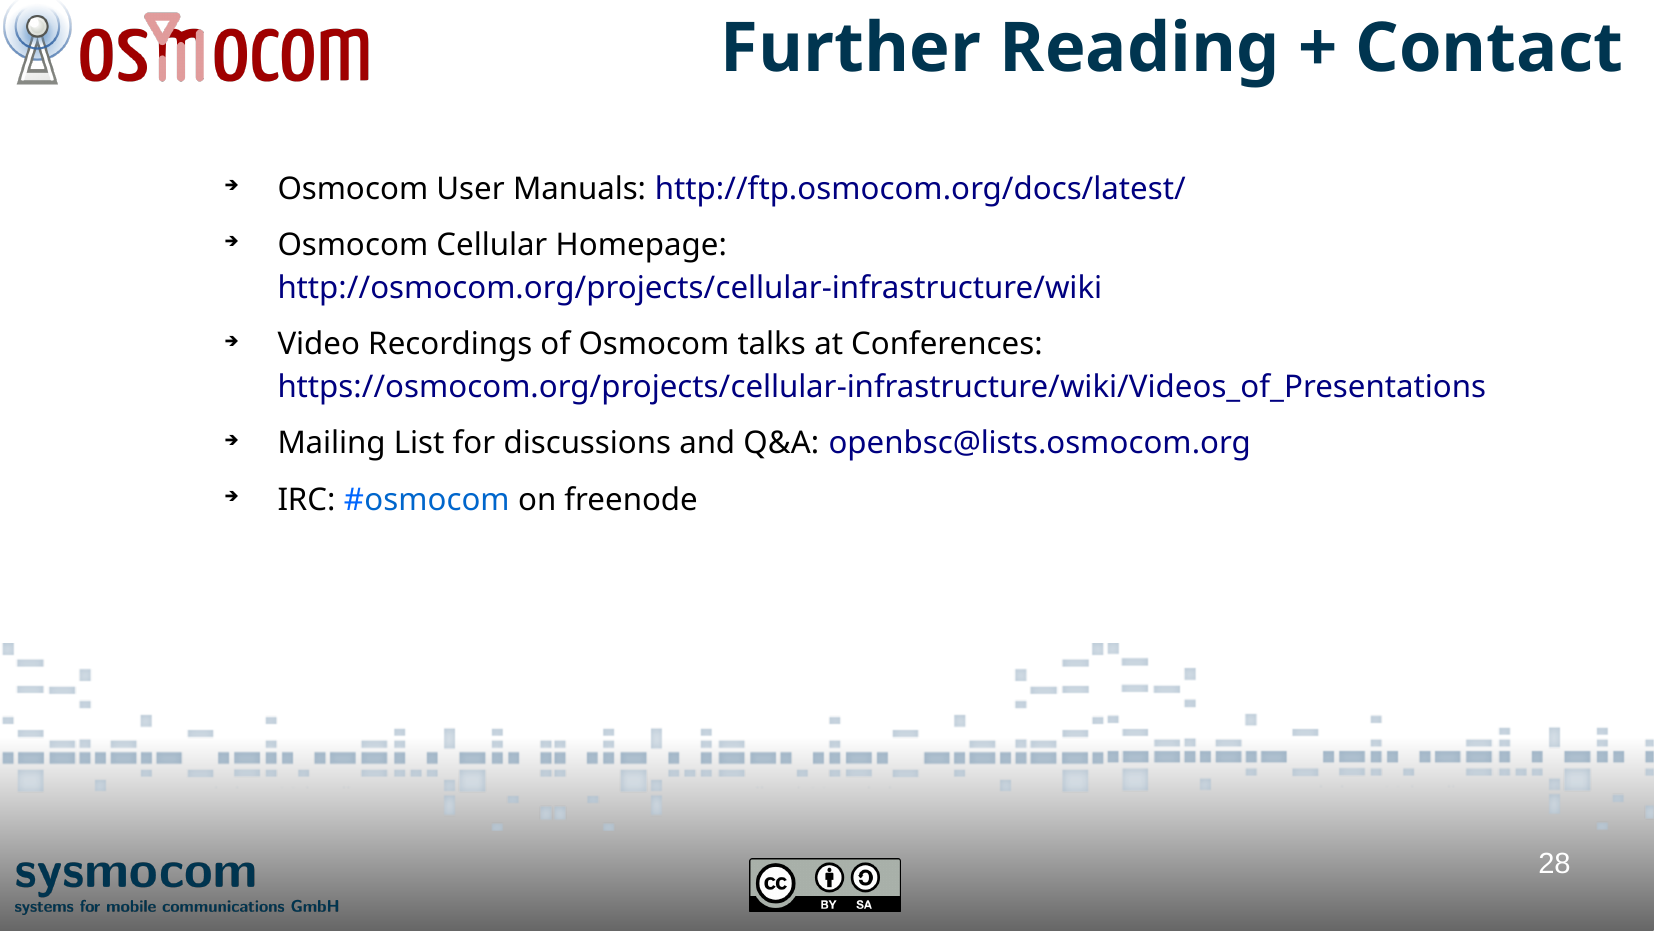

# Further Reading + Contact
Osmocom User Manuals: http://ftp.osmocom.org/docs/latest/
Osmocom Cellular Homepage: http://osmocom.org/projects/cellular-infrastructure/wiki
Video Recordings of Osmocom talks at Conferences: https://osmocom.org/projects/cellular-infrastructure/wiki/Videos_of_Presentations
Mailing List for discussions and Q&A: openbsc@lists.osmocom.org
IRC: #osmocom on freenode
28